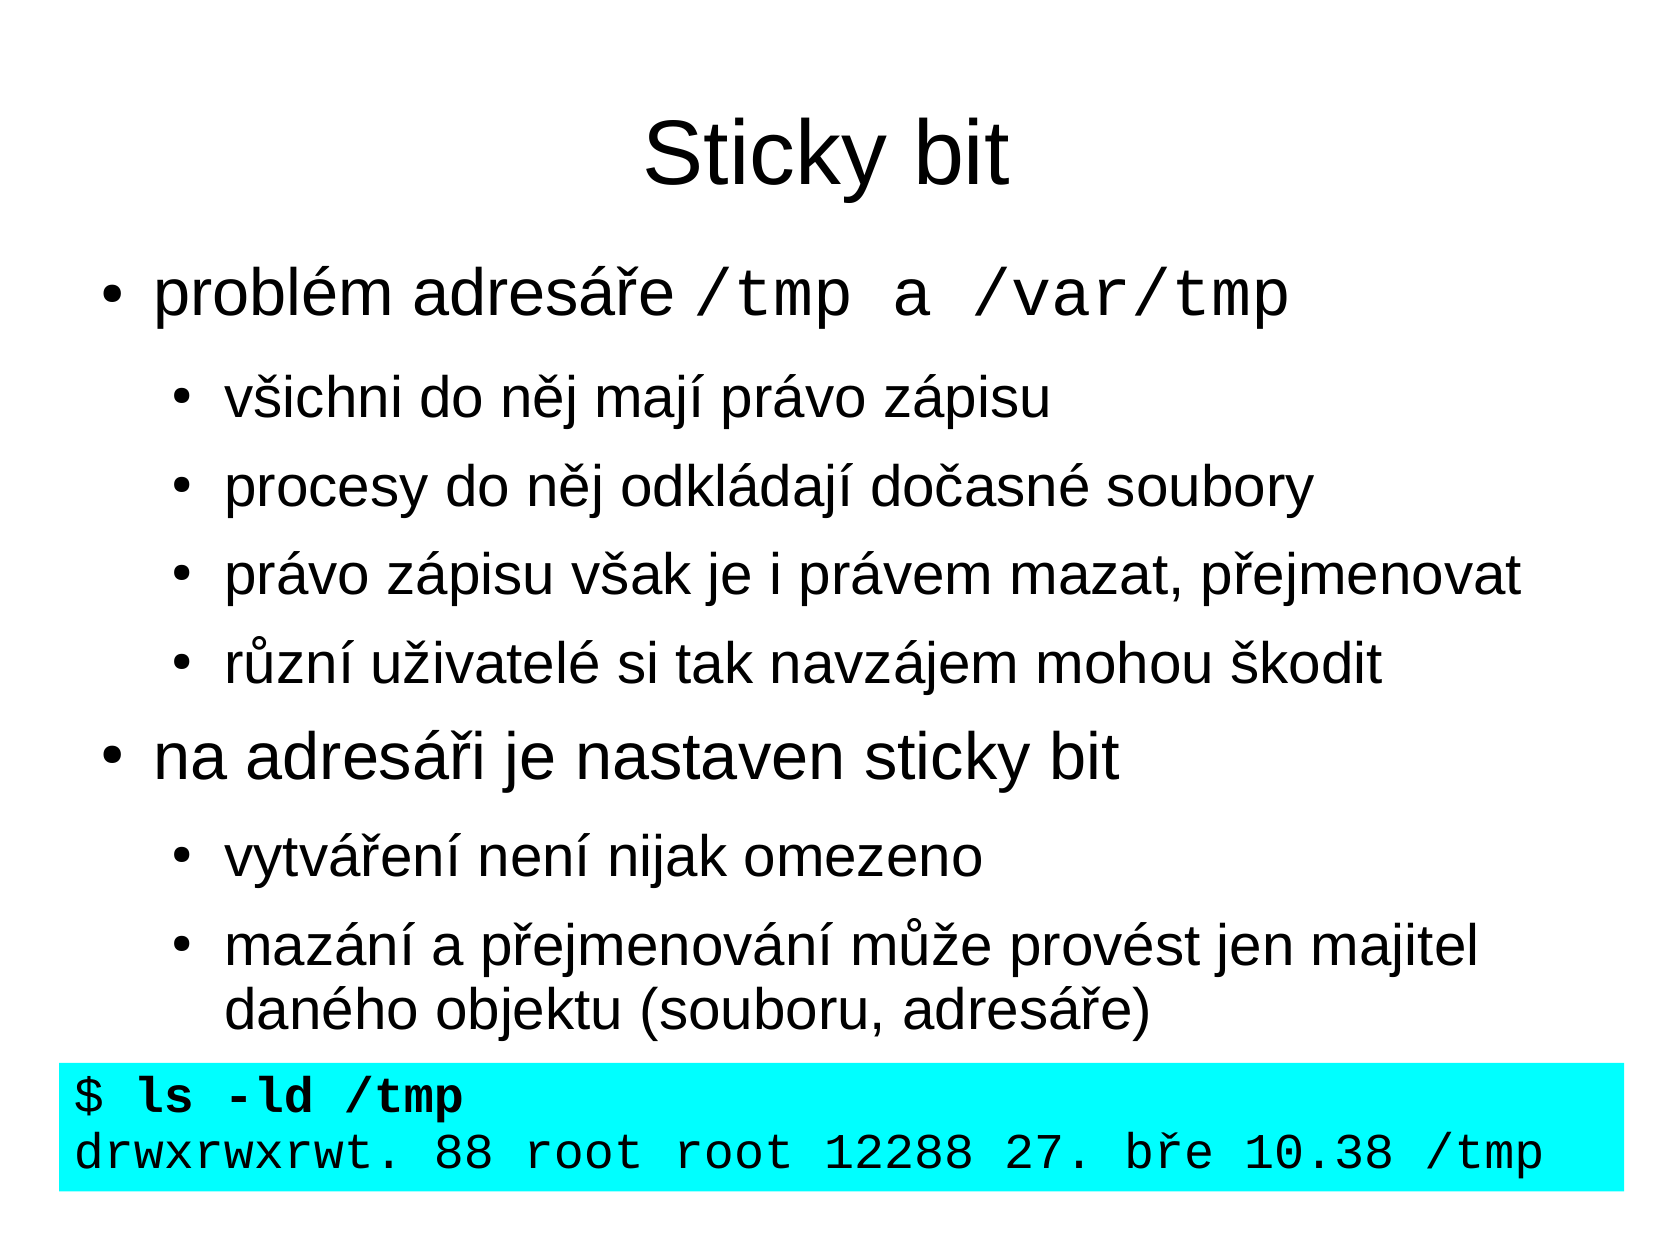

# Sticky bit
problém adresáře /tmp a /var/tmp
všichni do něj mají právo zápisu
procesy do něj odkládají dočasné soubory
právo zápisu však je i právem mazat, přejmenovat
různí uživatelé si tak navzájem mohou škodit
na adresáři je nastaven sticky bit
vytváření není nijak omezeno
mazání a přejmenování může provést jen majitel daného objektu (souboru, adresáře)
$ ls -ld /tmp
drwxrwxrwt. 88 root root 12288 27. bře 10.38 /tmp